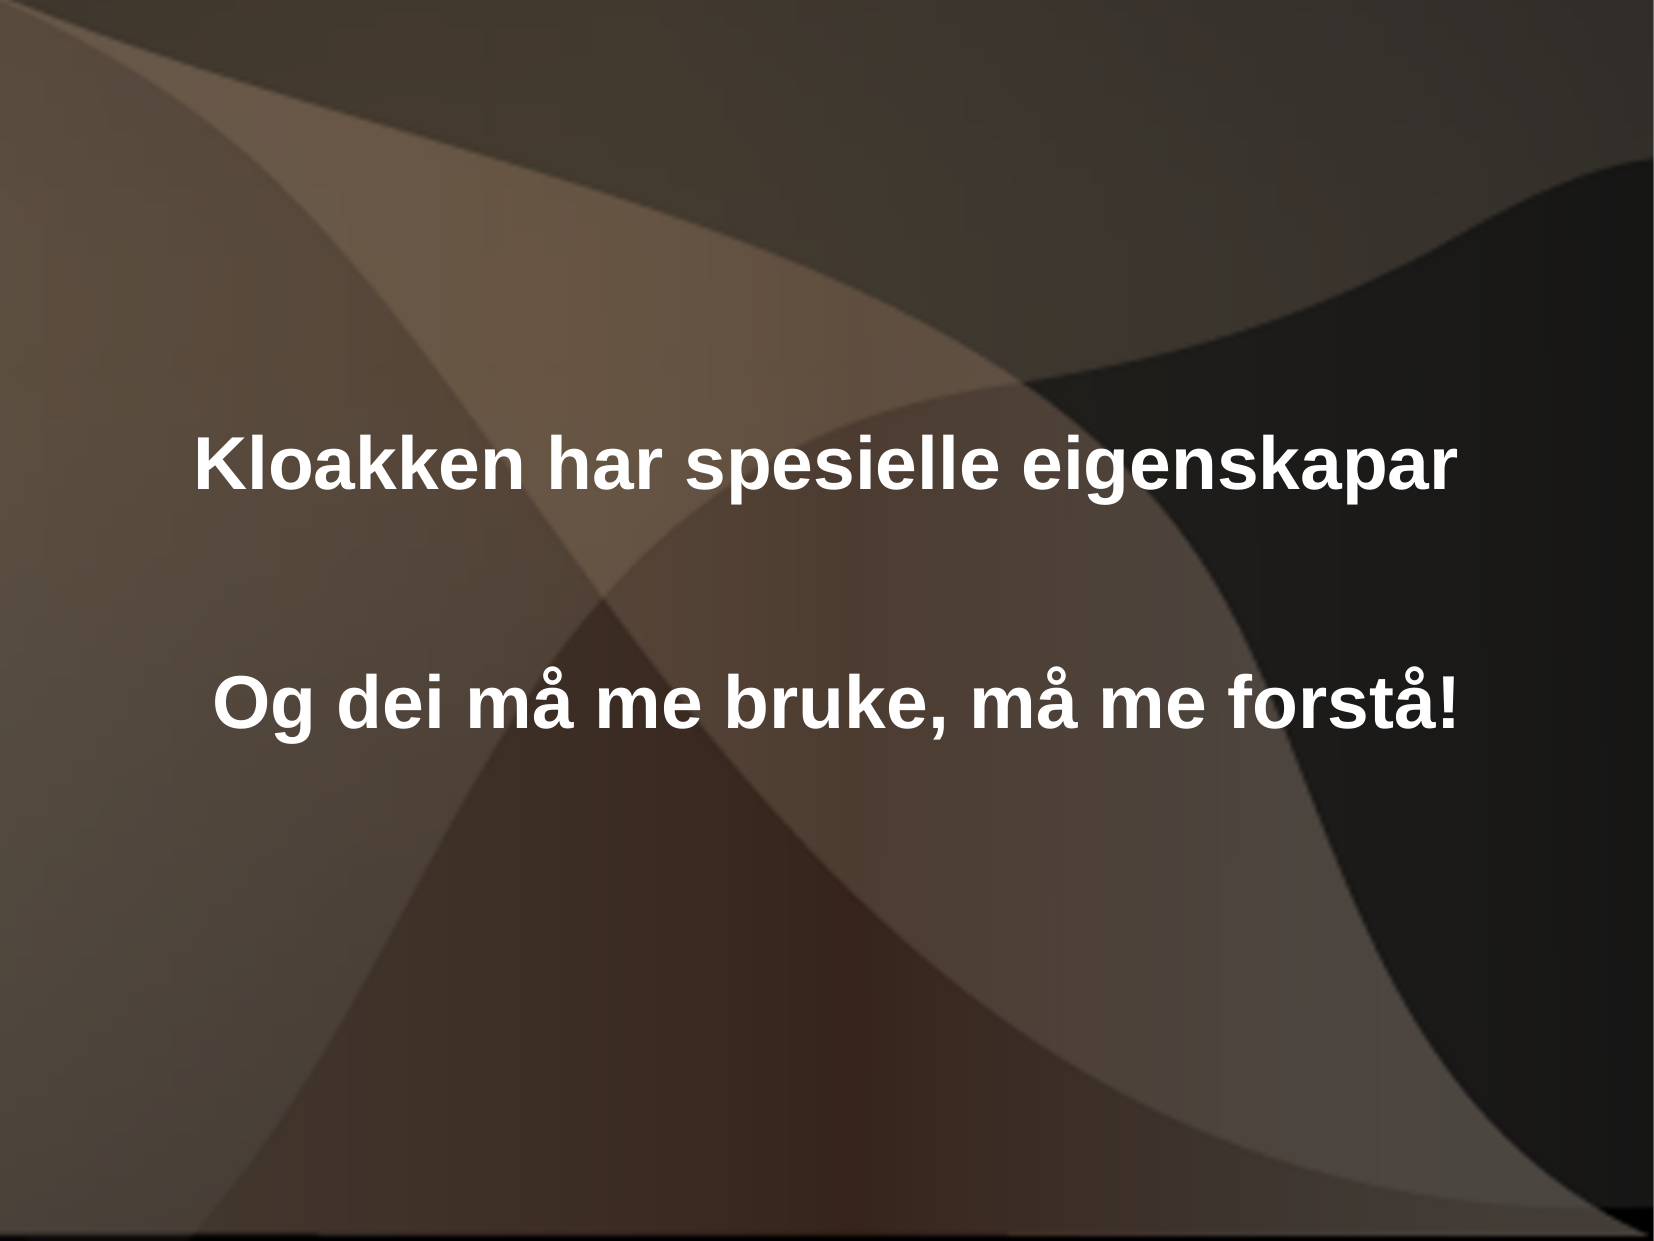

# Kloakken har spesielle eigenskapar
 Og dei må me bruke, må me forstå!